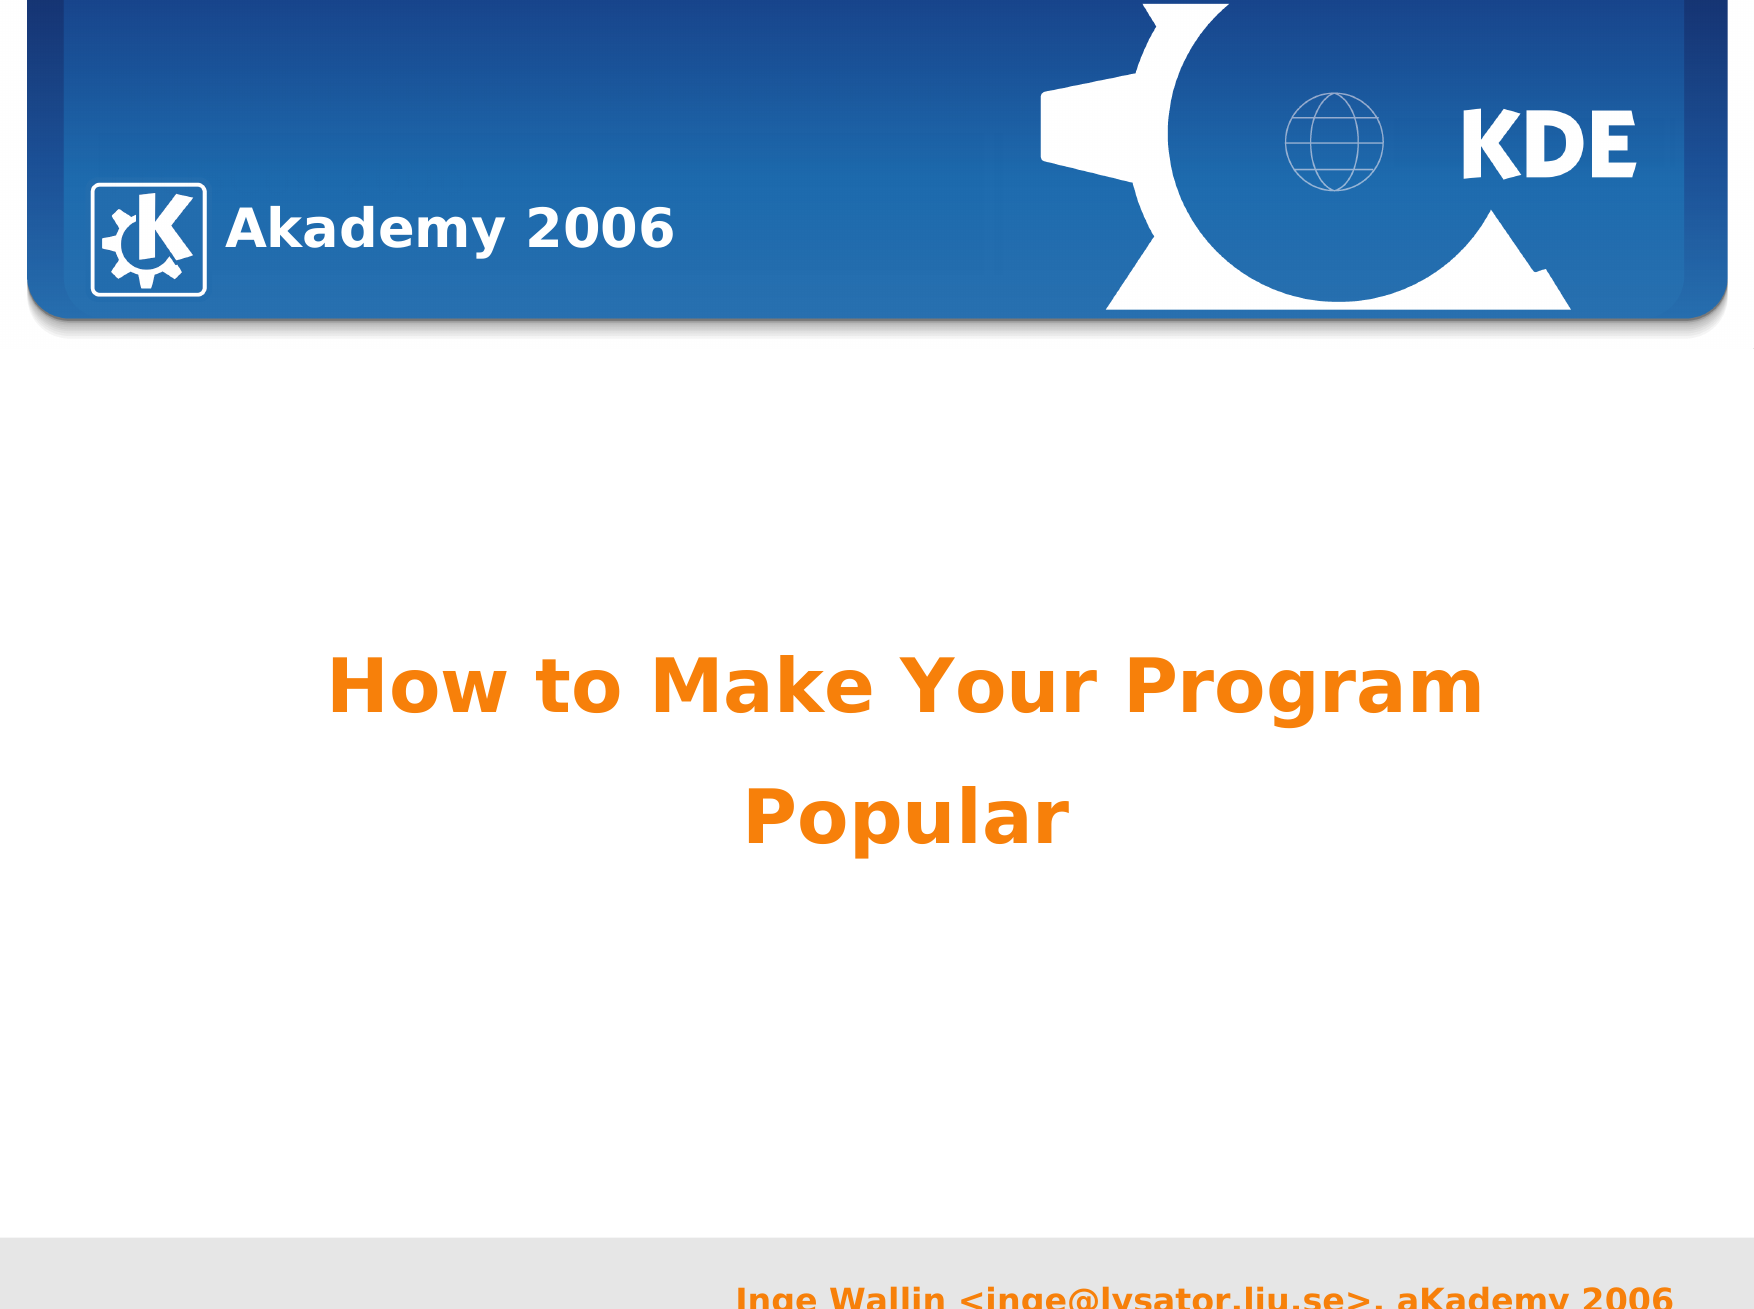

# Akademy 2006
How to Make Your Program Popular